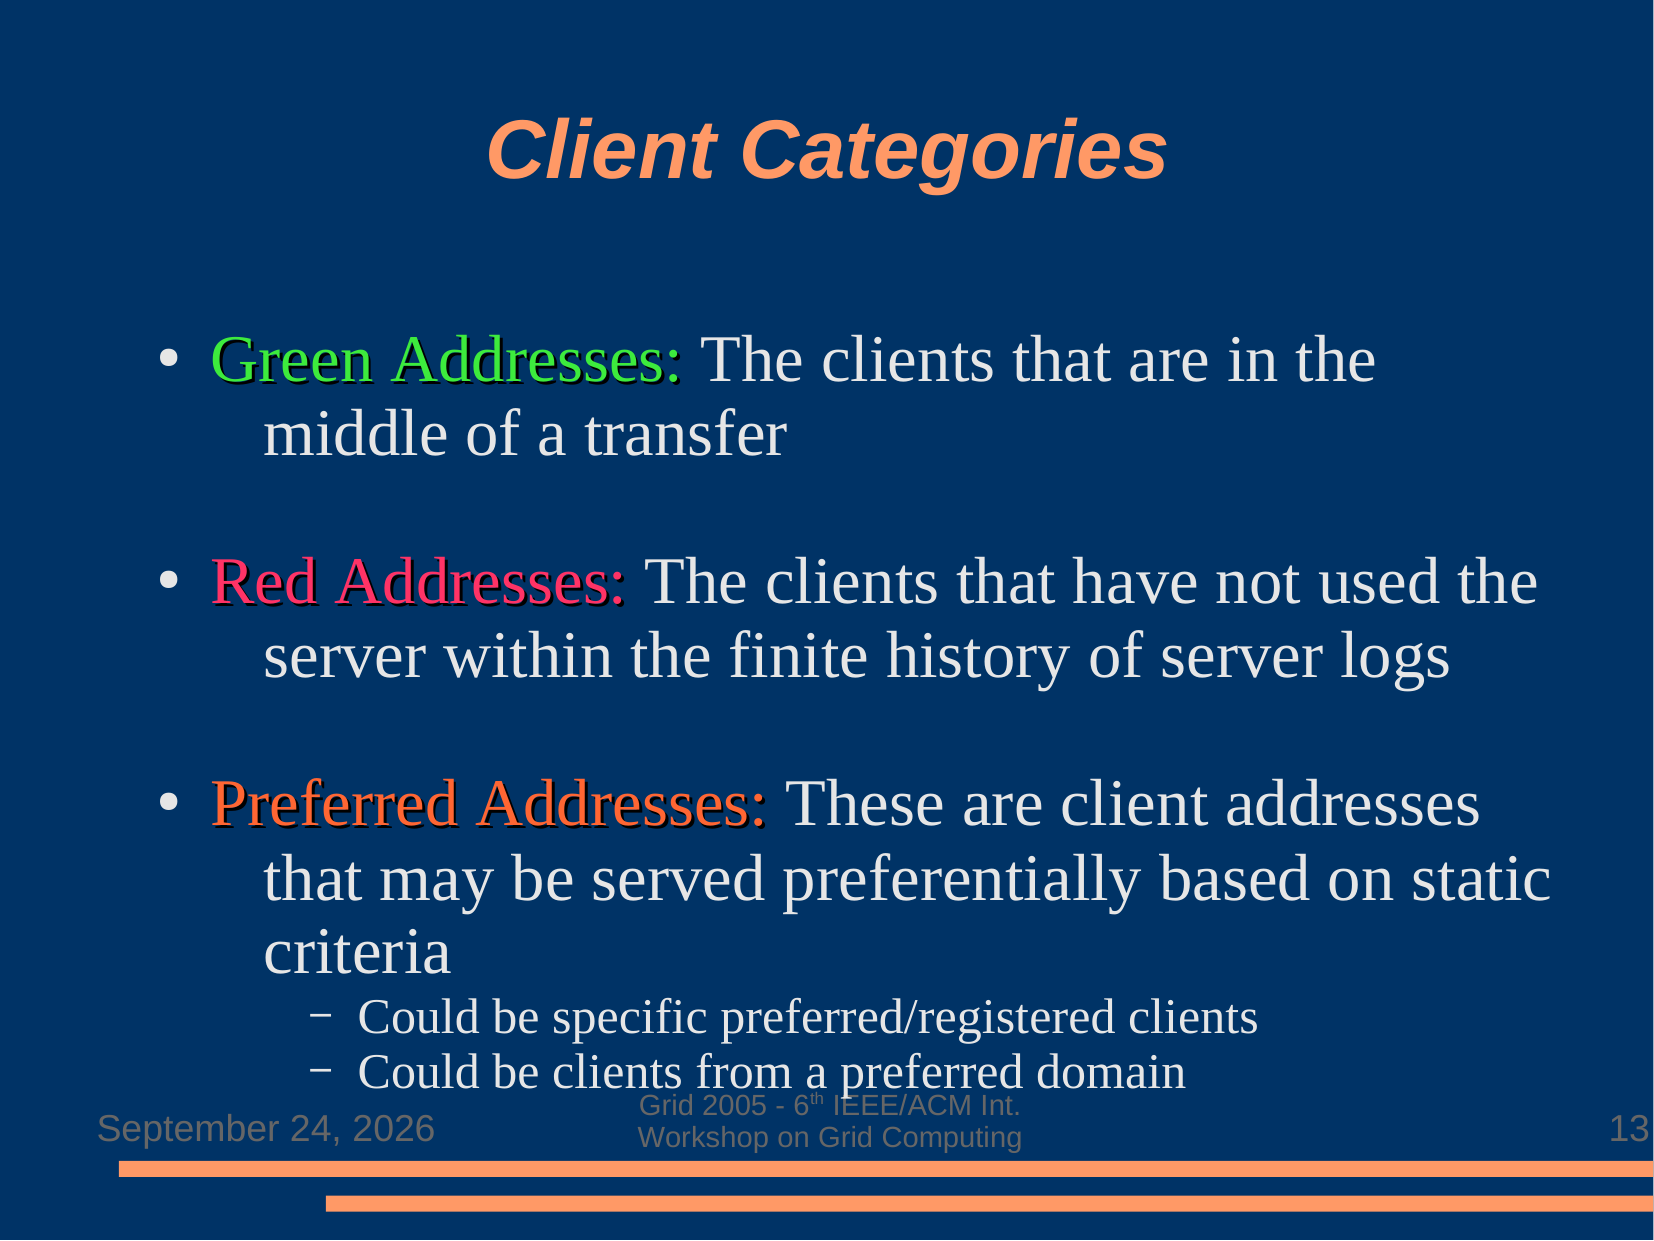

# Client Categories
Green Addresses: The clients that are in the middle of a transfer
Red Addresses: The clients that have not used the server within the finite history of server logs
Preferred Addresses: These are client addresses that may be served preferentially based on static criteria
Could be specific preferred/registered clients
Could be clients from a preferred domain